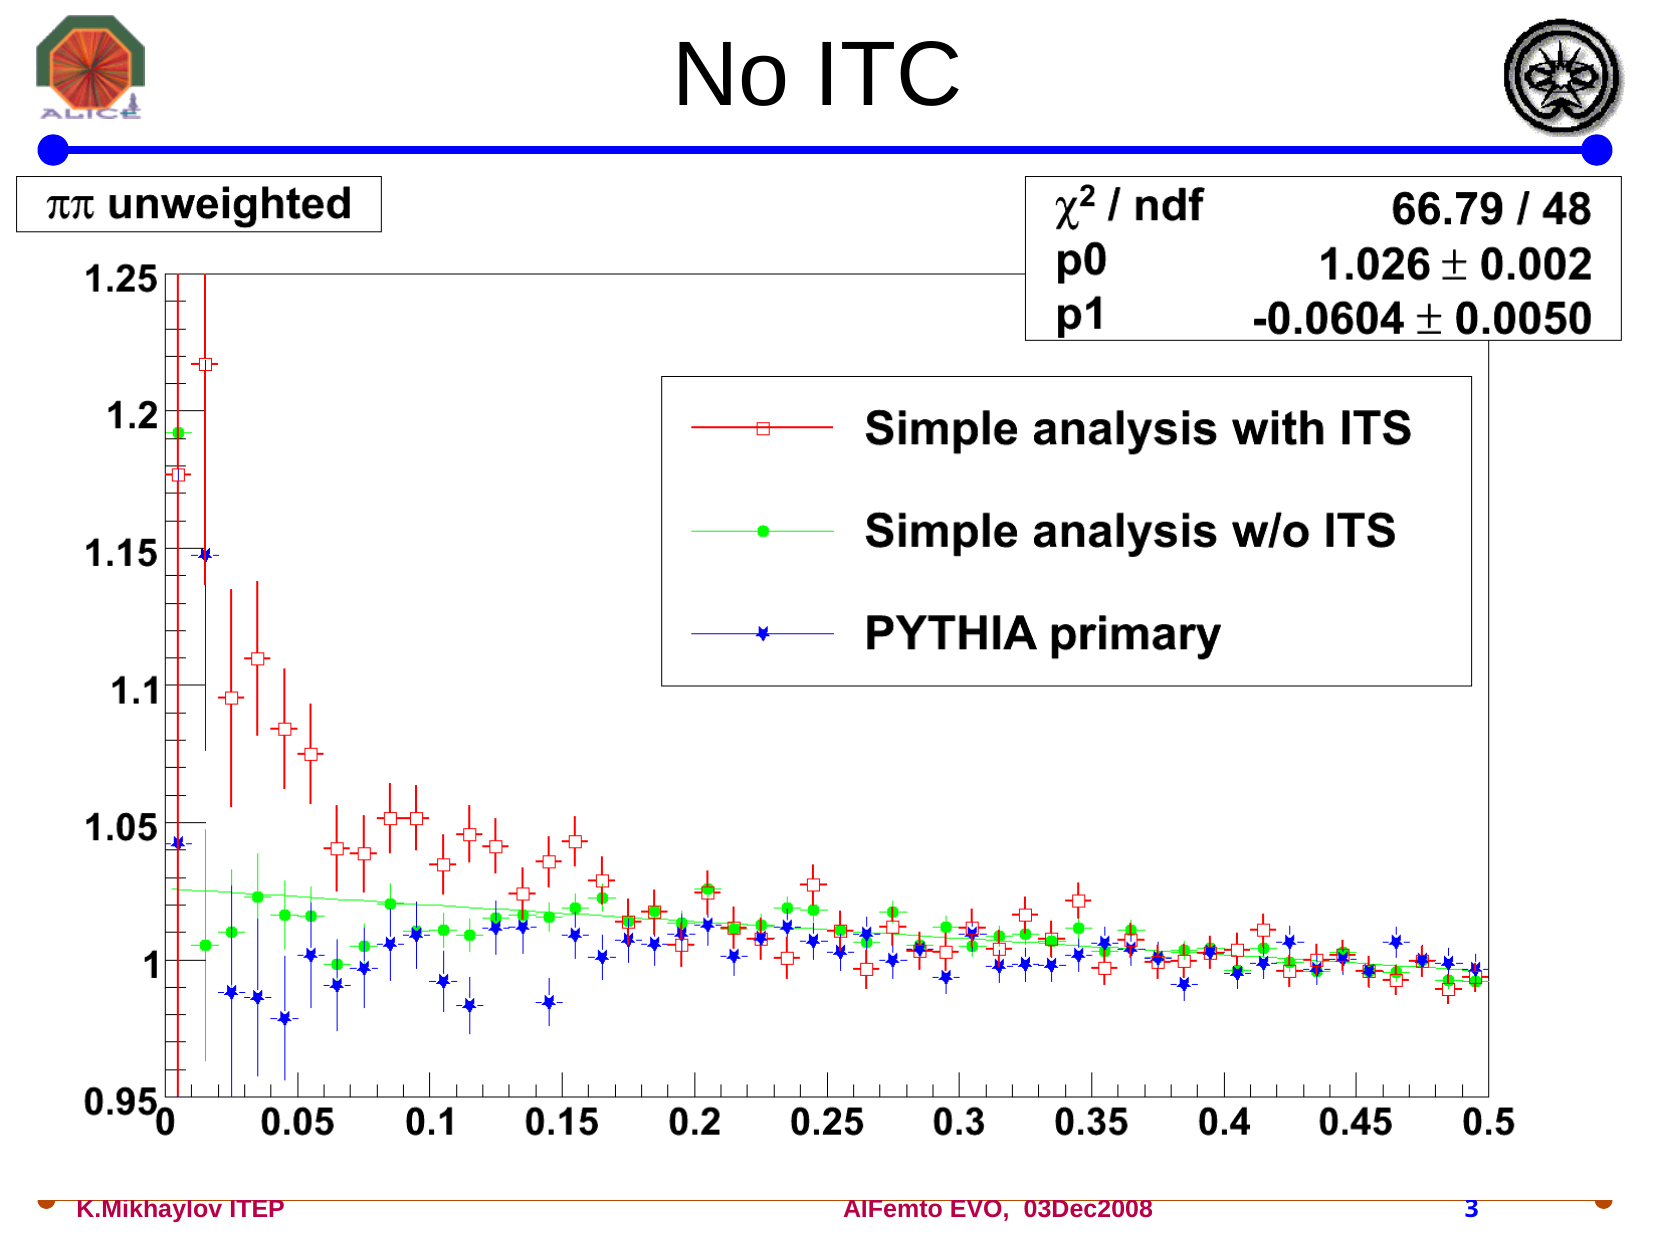

# No ITC
K.Mikhaylov ITEP AlFemto EVO, 03Dec2008